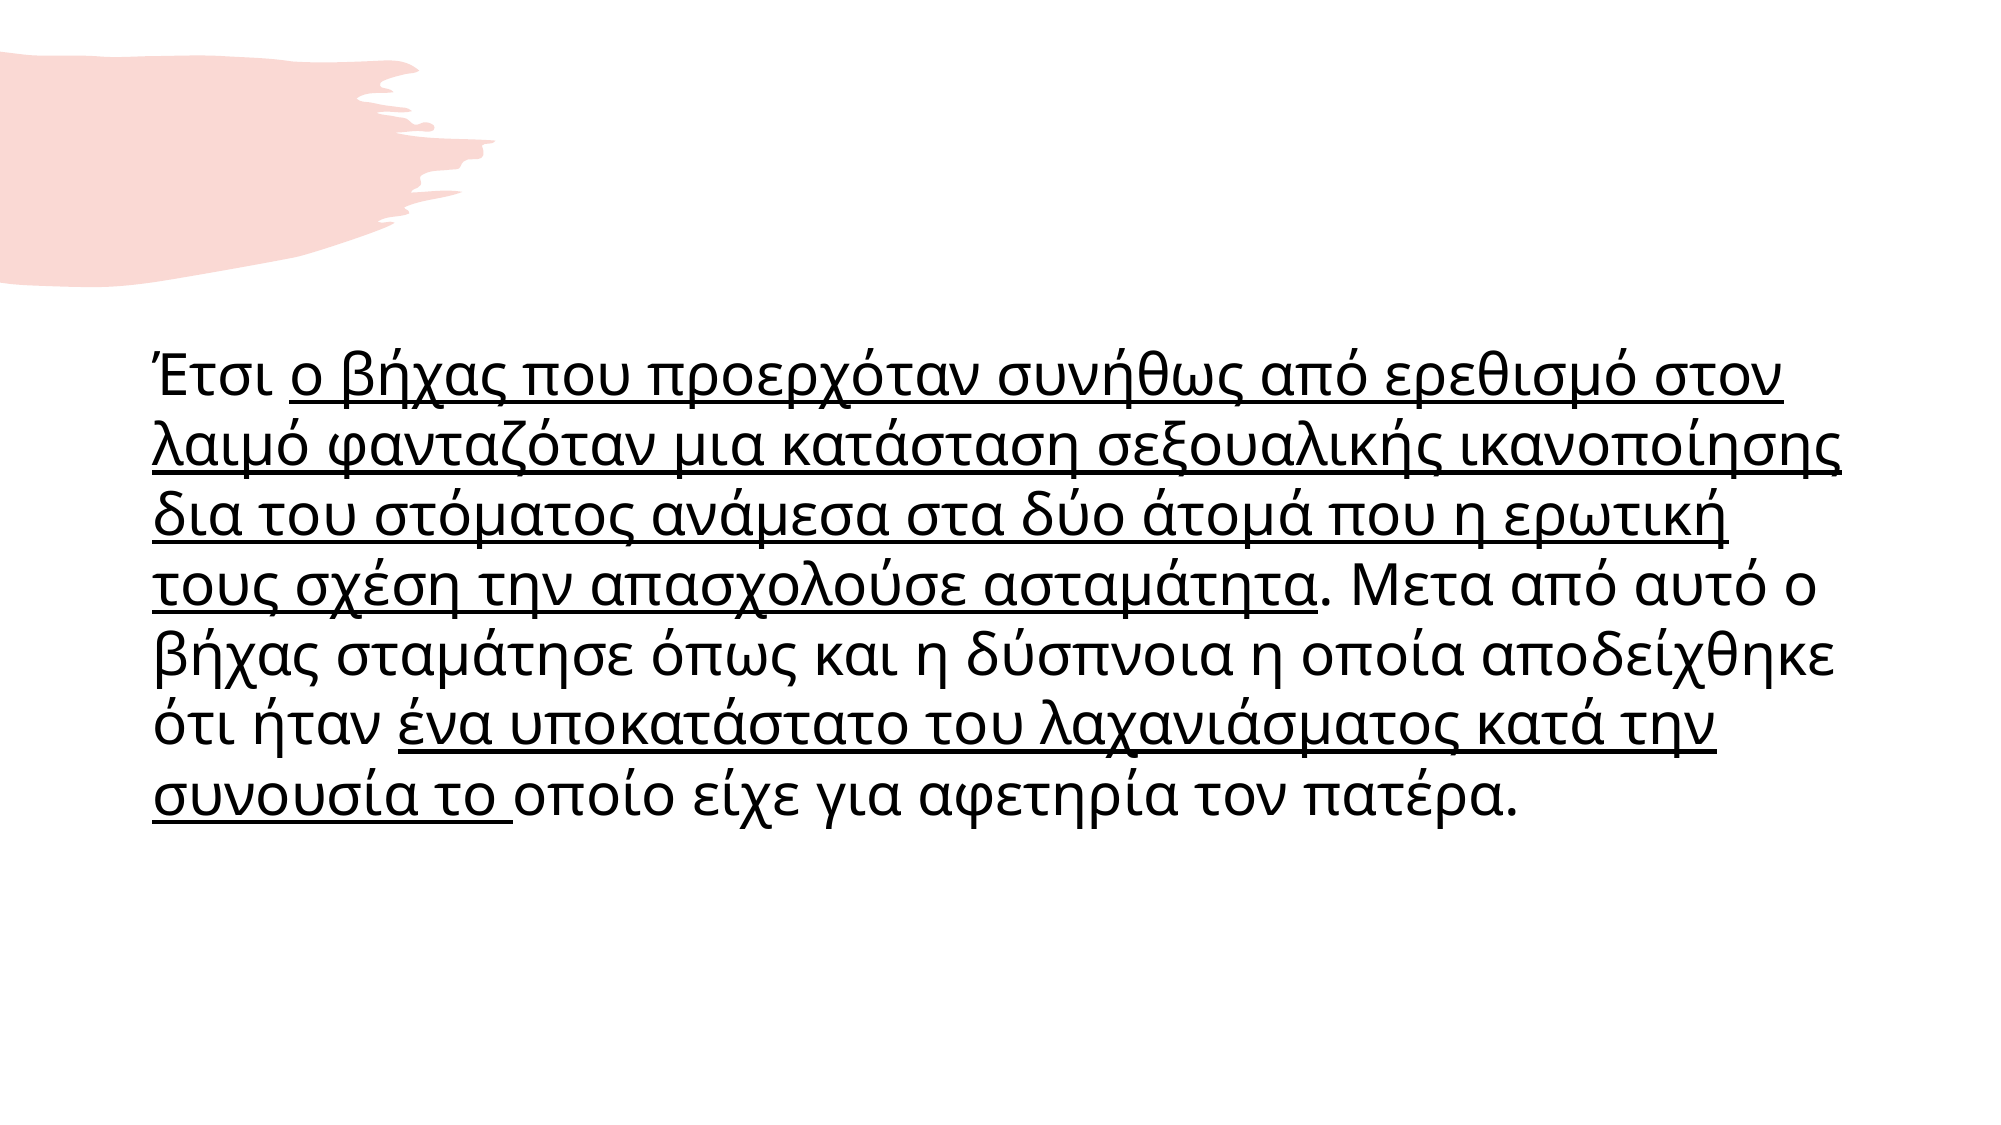

#
Έτσι ο βήχας που προερχόταν συνήθως από ερεθισμό στον λαιμό φανταζόταν μια κατάσταση σεξουαλικής ικανοποίησης δια του στόματος ανάμεσα στα δύο άτομά που η ερωτική τους σχέση την απασχολούσε ασταμάτητα. Μετα από αυτό ο βήχας σταμάτησε όπως και η δύσπνοια η οποία αποδείχθηκε ότι ήταν ένα υποκατάστατο του λαχανιάσματος κατά την συνουσία το οποίο είχε για αφετηρία τον πατέρα.